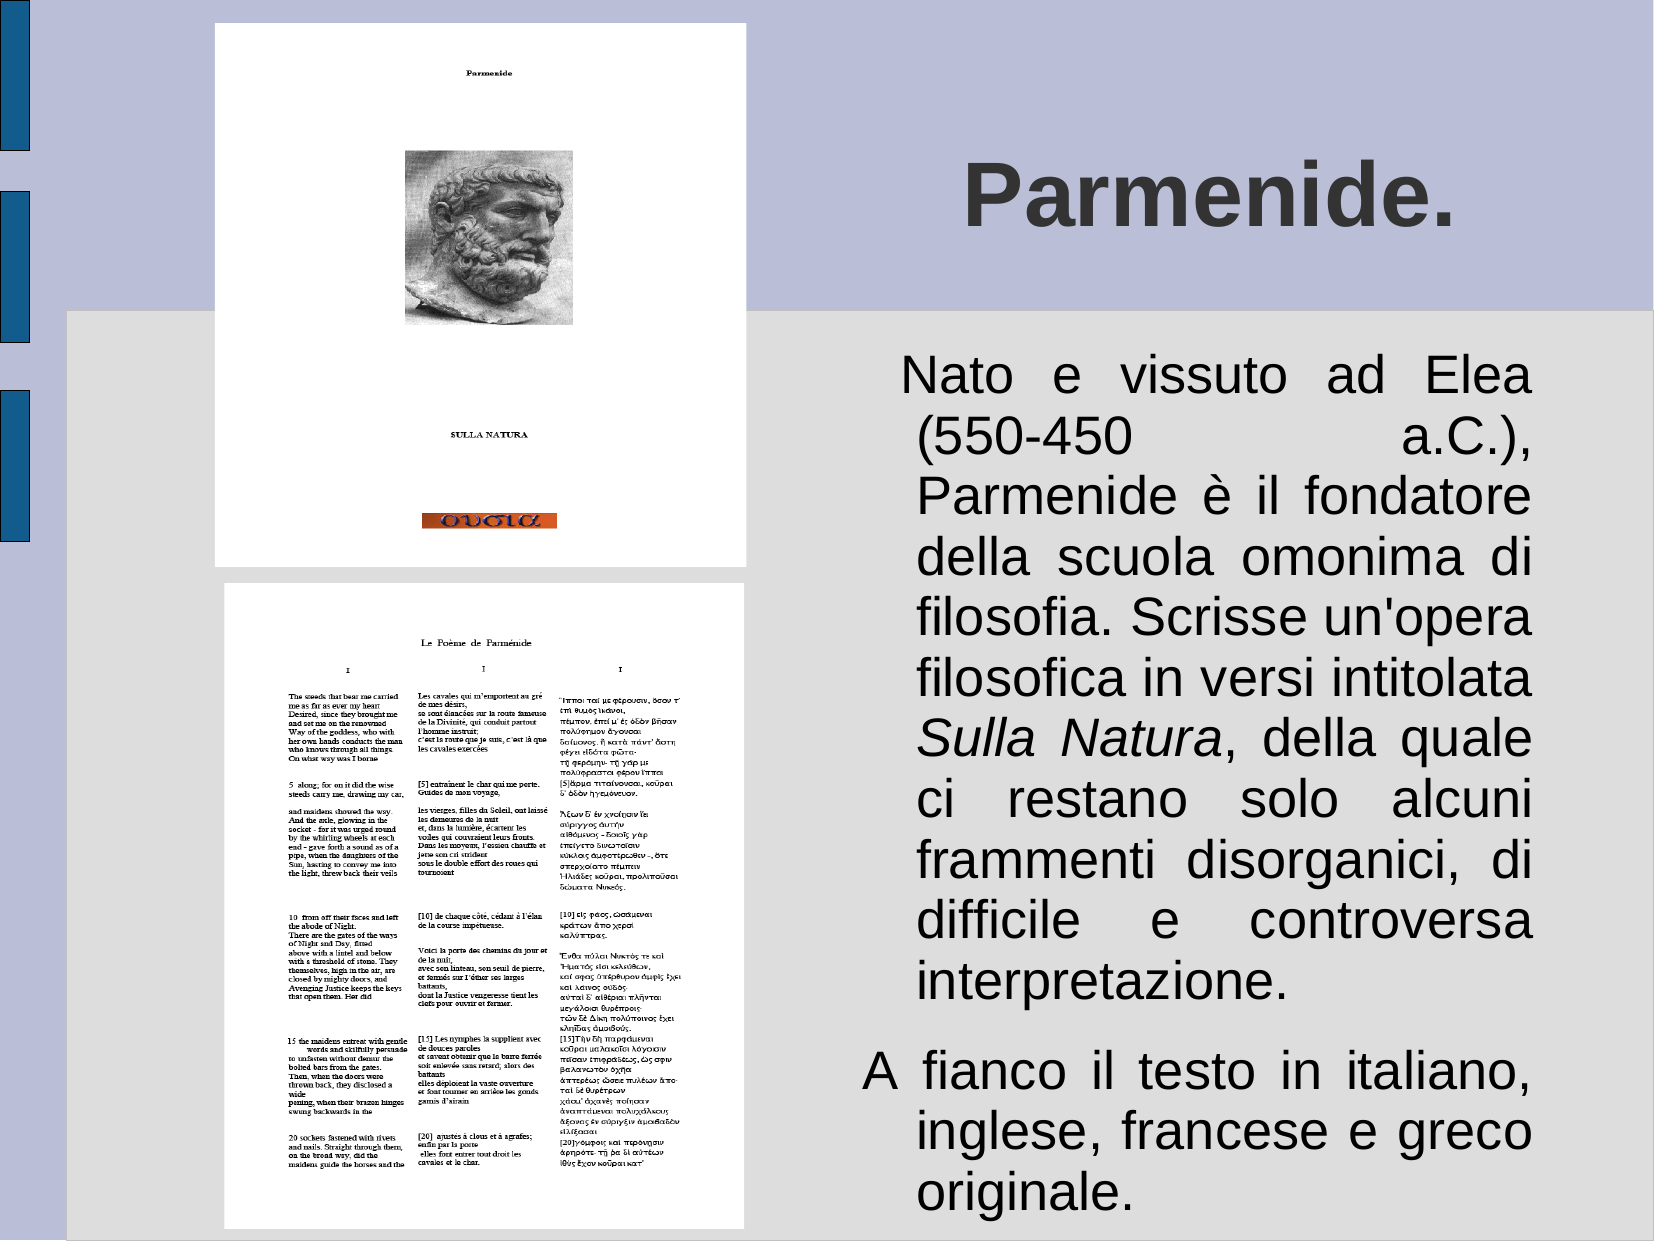

# Parmenide.
 Nato e vissuto ad Elea (550-450 a.C.), Parmenide è il fondatore della scuola omonima di filosofia. Scrisse un'opera filosofica in versi intitolata Sulla Natura, della quale ci restano solo alcuni frammenti disorganici, di difficile e controversa interpretazione.
A fianco il testo in italiano, inglese, francese e greco originale.